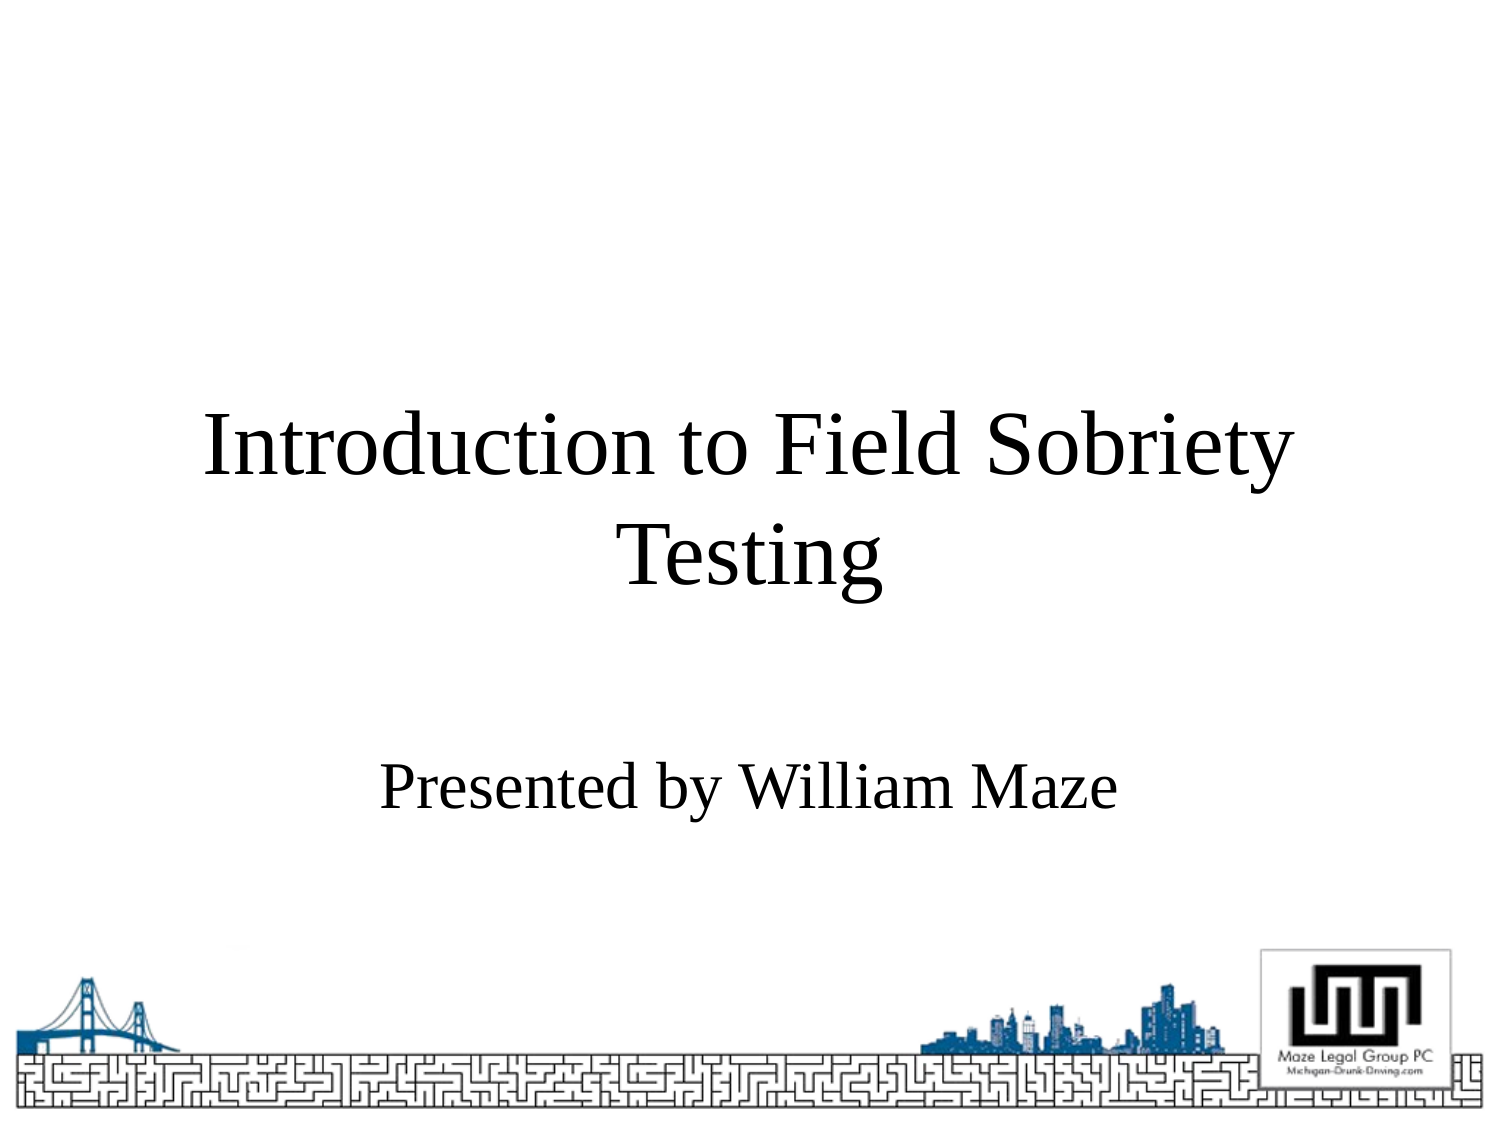

# Introduction to Field Sobriety Testing
Presented by William Maze